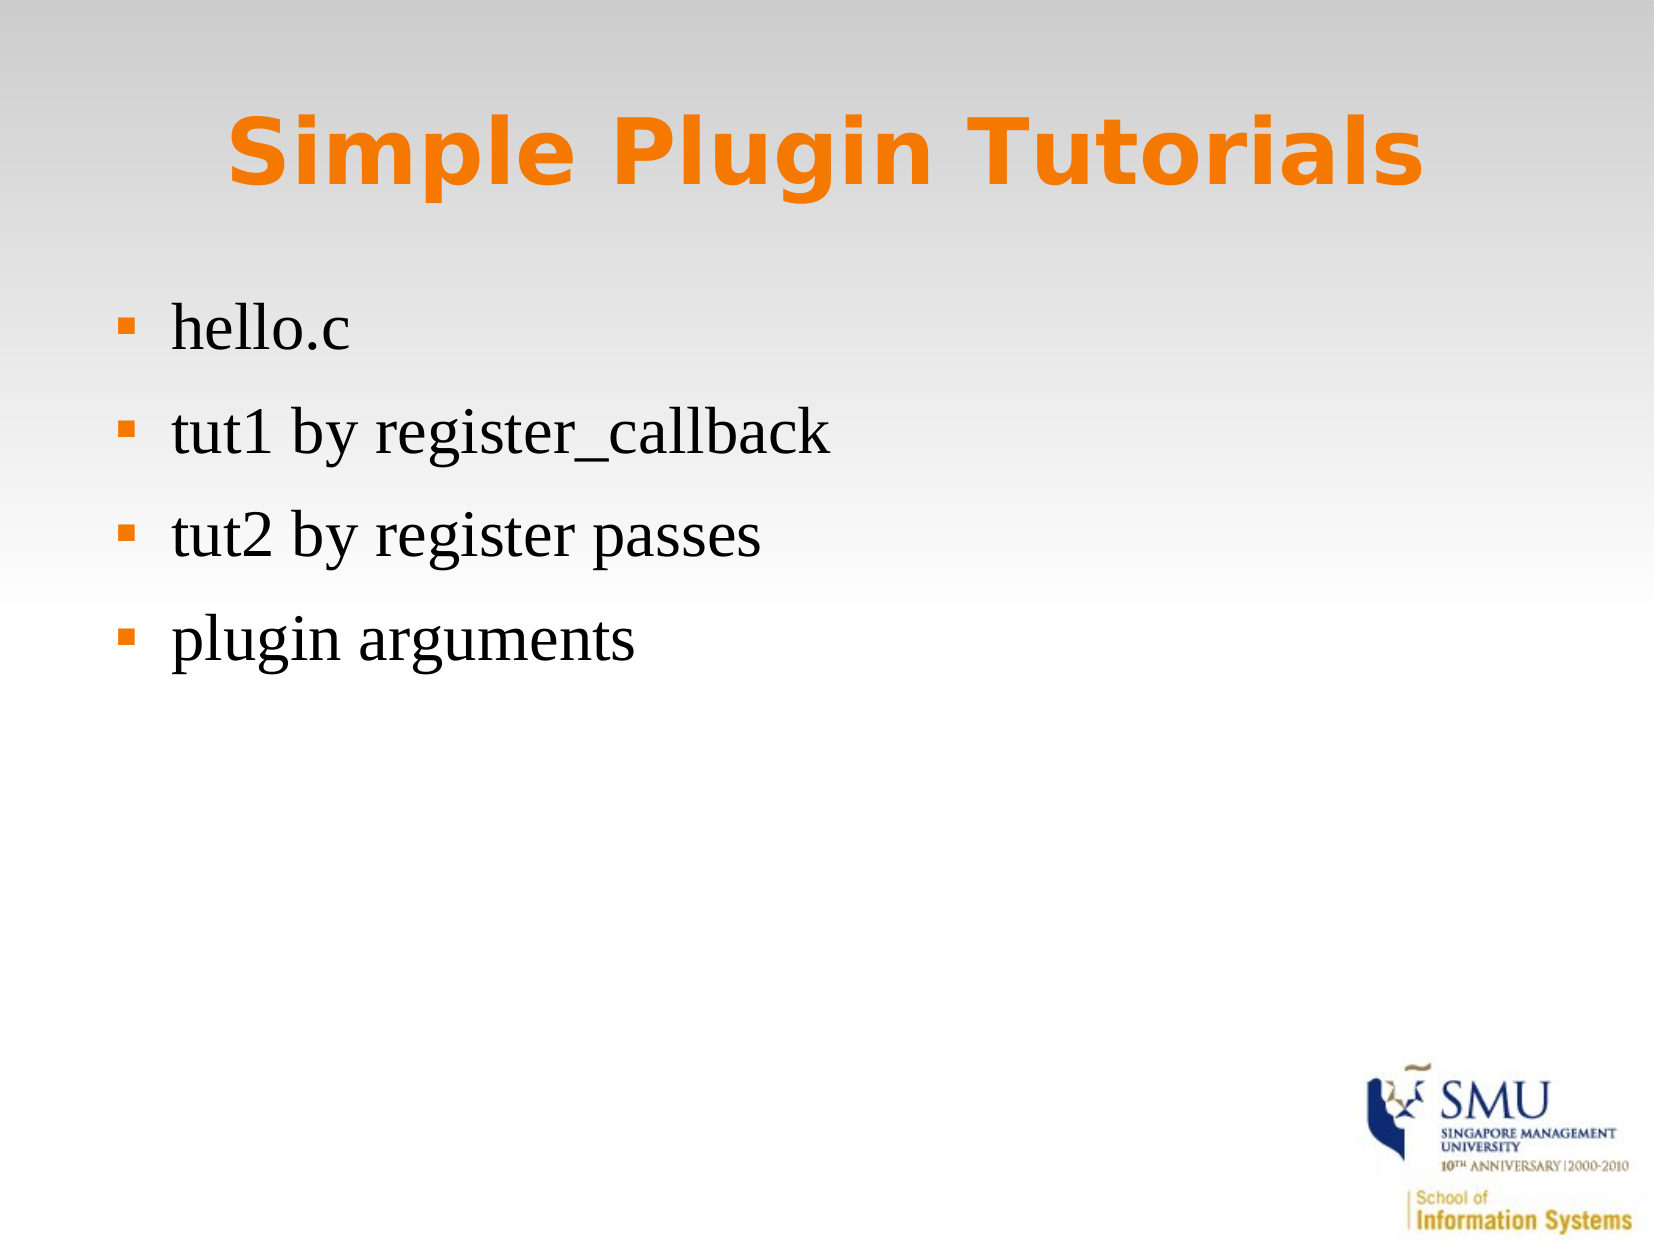

# Simple Plugin Tutorials
hello.c
tut1 by register_callback
tut2 by register passes
plugin arguments